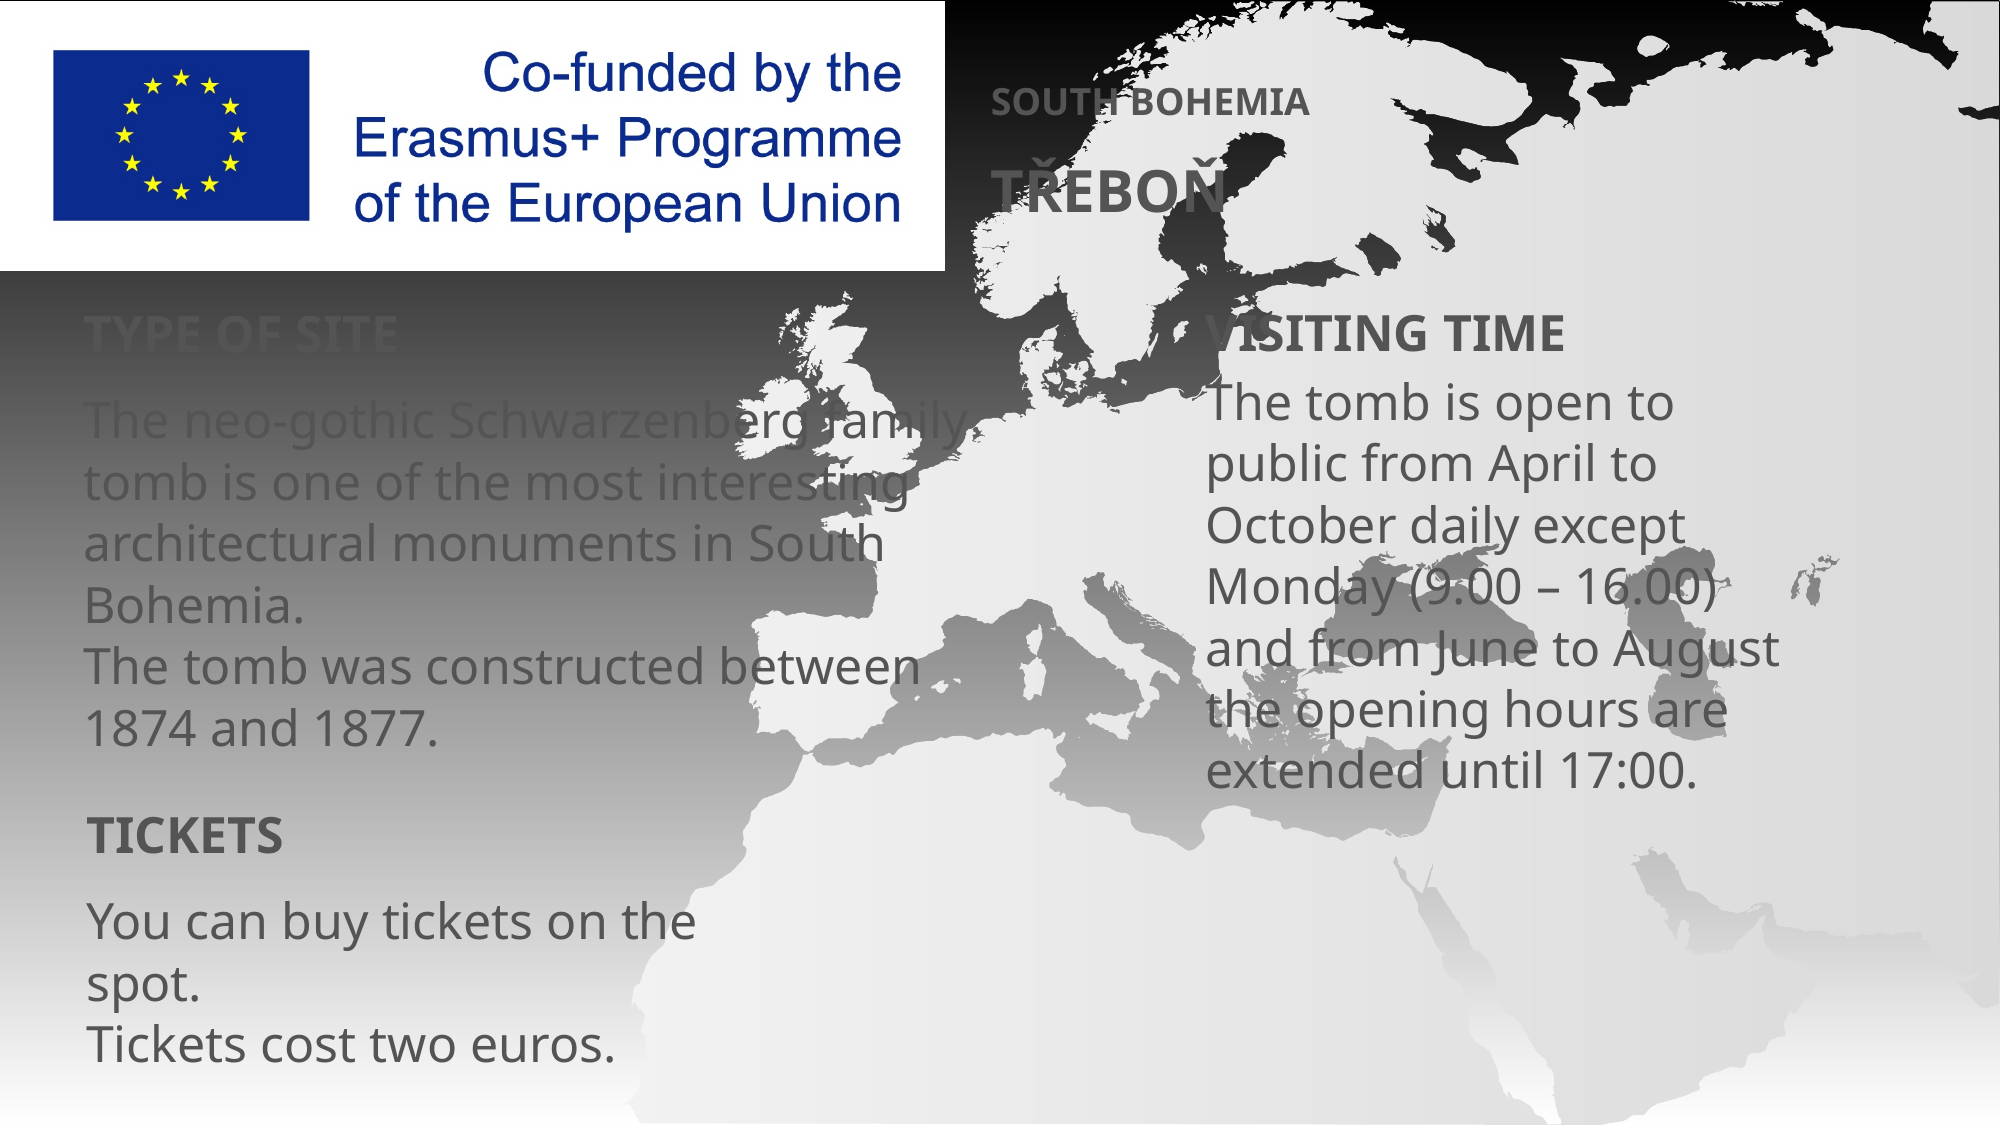

SOUTH BOHEMIA
TŘEBOŇ
VISITING TIME
TYPE OF SITE
The neo-gothic Schwarzenberg family tomb is one of the most interesting architectural monuments in South Bohemia.
The tomb was constructed between 1874 and 1877.
The tomb is open to public from April to October daily except Monday (9.00 – 16.00) and from June to August the opening hours are extended until 17:00.
TICKETS
You can buy tickets on the spot.
Tickets cost two euros.